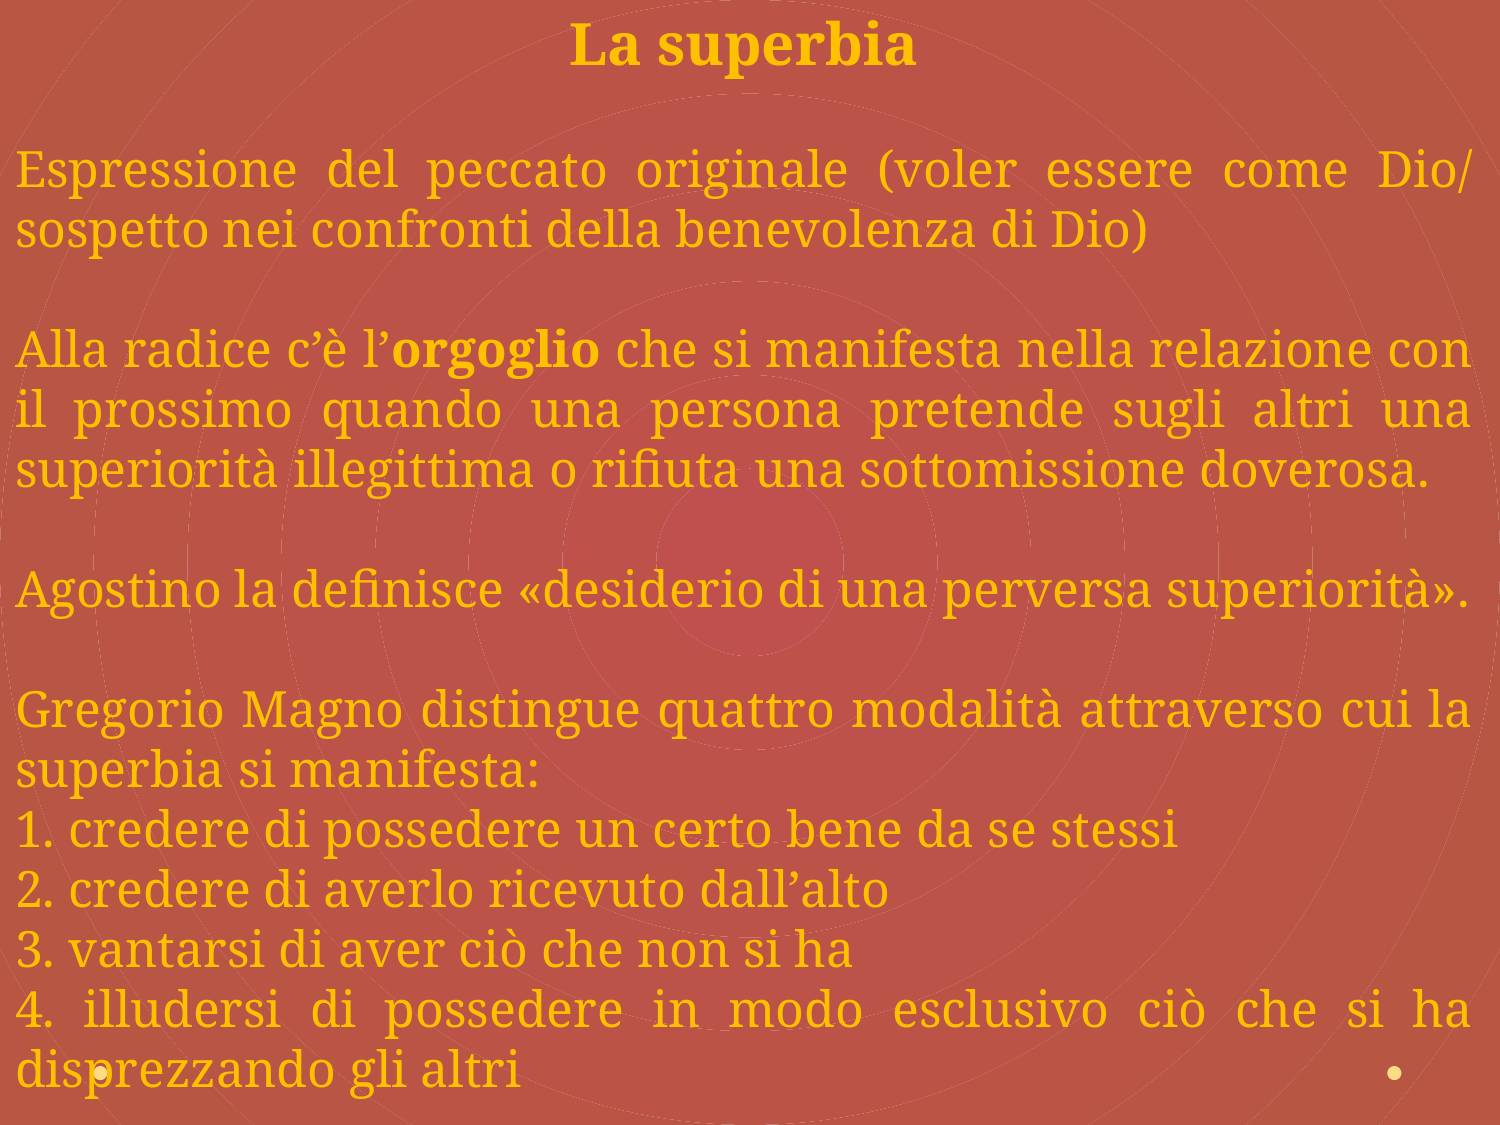

La superbia
Espressione del peccato originale (voler essere come Dio/ sospetto nei confronti della benevolenza di Dio)
Alla radice c’è l’orgoglio che si manifesta nella relazione con il prossimo quando una persona pretende sugli altri una superiorità illegittima o rifiuta una sottomissione doverosa.
Agostino la definisce «desiderio di una perversa superiorità».
Gregorio Magno distingue quattro modalità attraverso cui la superbia si manifesta:
1. credere di possedere un certo bene da se stessi
2. credere di averlo ricevuto dall’alto
3. vantarsi di aver ciò che non si ha
4. illudersi di possedere in modo esclusivo ciò che si ha disprezzando gli altri